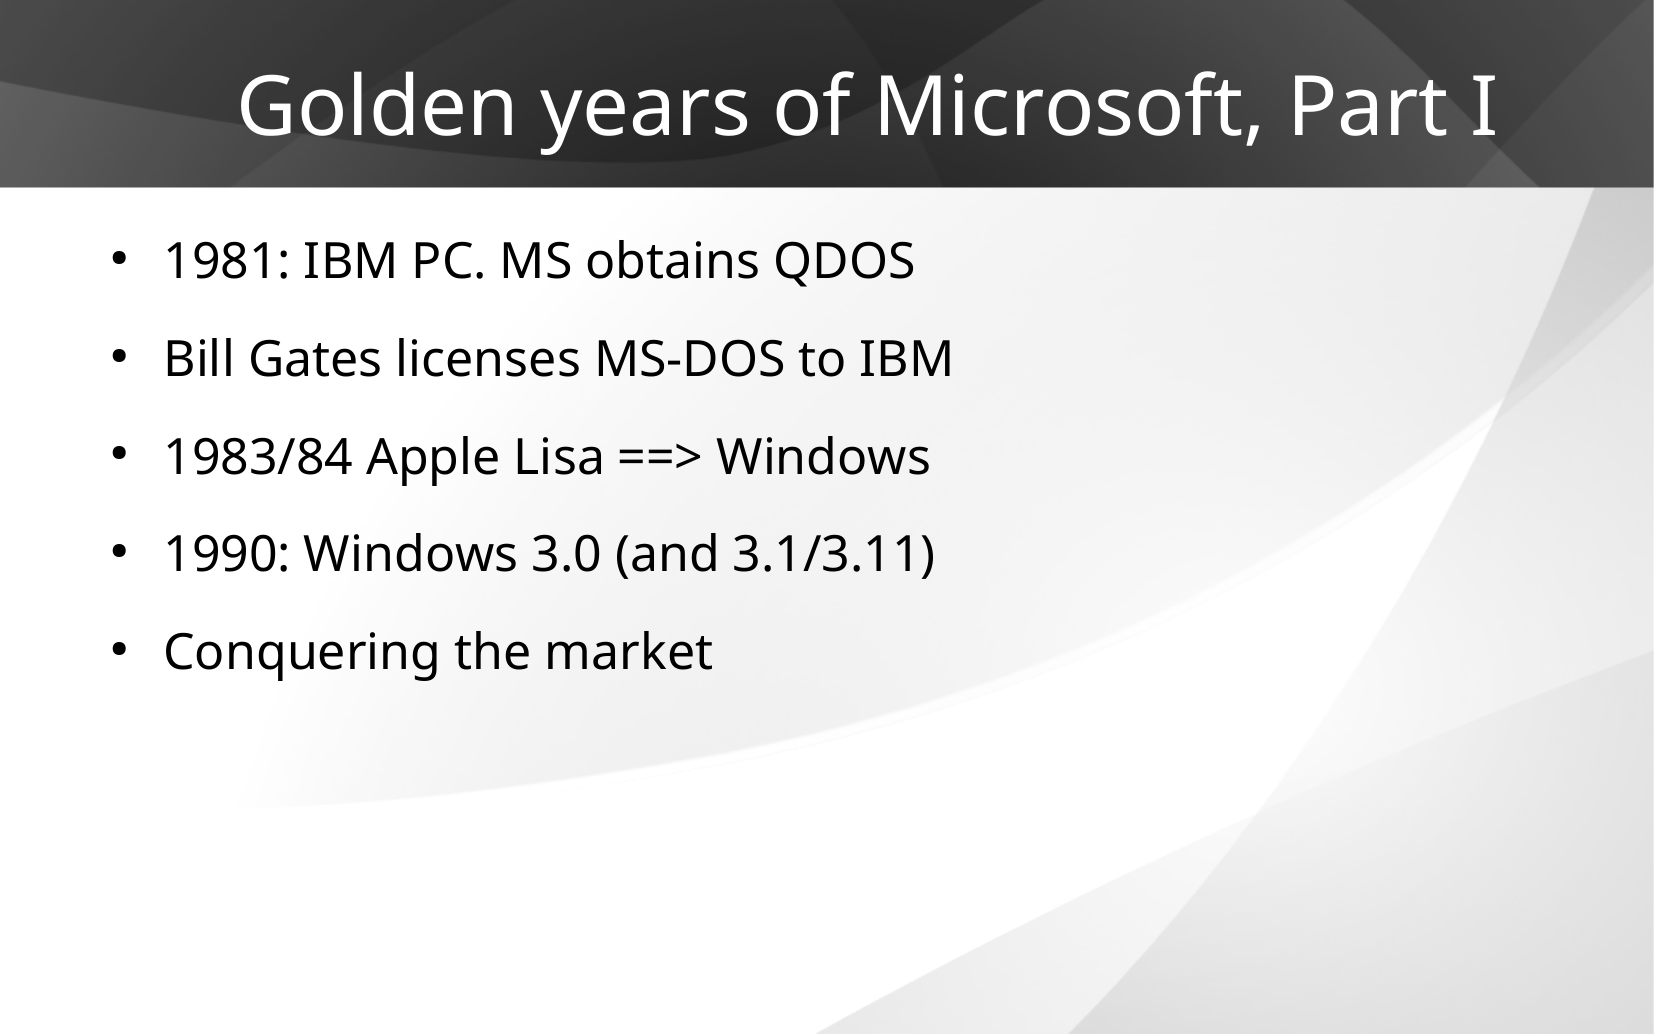

# Golden years of Microsoft, Part I
1981: IBM PC. MS obtains QDOS
Bill Gates licenses MS-DOS to IBM
1983/84 Apple Lisa ==> Windows
1990: Windows 3.0 (and 3.1/3.11)
Conquering the market